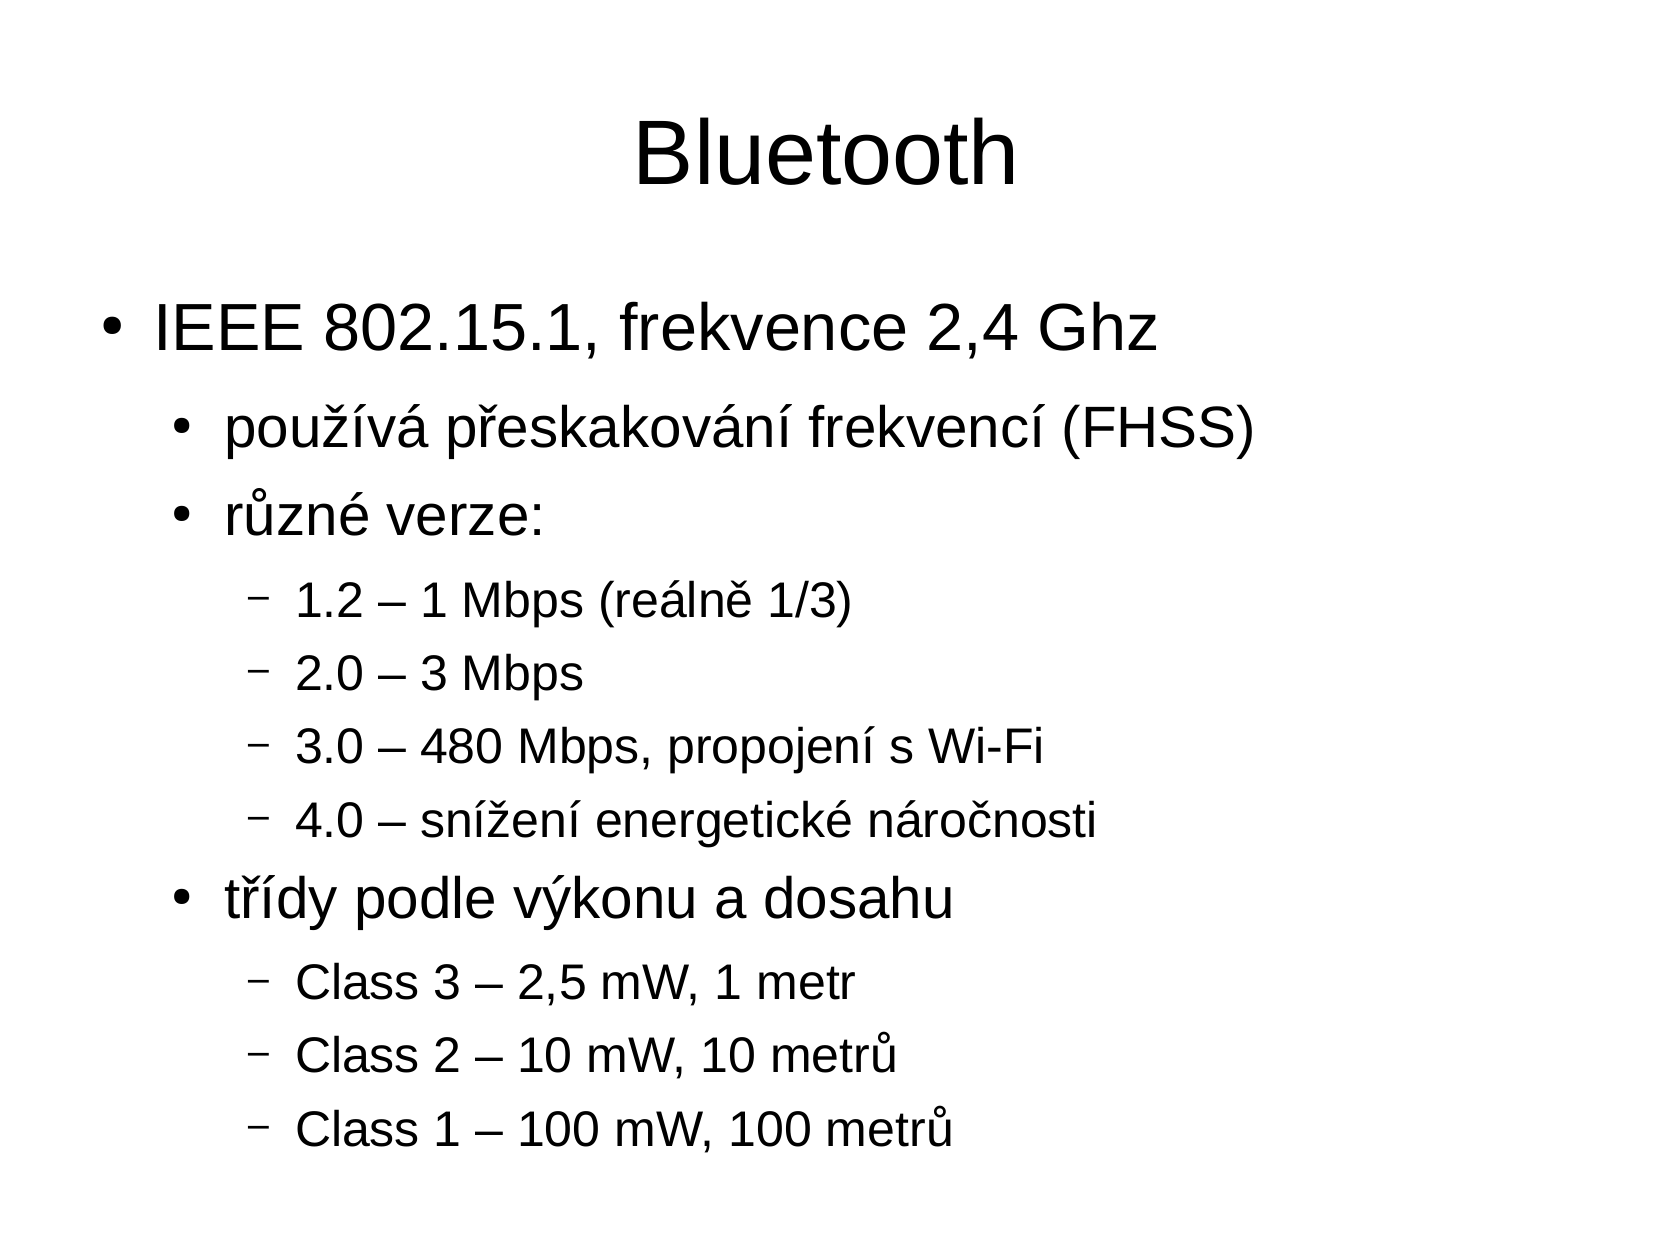

# Bluetooth
IEEE 802.15.1, frekvence 2,4 Ghz
používá přeskakování frekvencí (FHSS)
různé verze:
1.2 – 1 Mbps (reálně 1/3)
2.0 – 3 Mbps
3.0 – 480 Mbps, propojení s Wi-Fi
4.0 – snížení energetické náročnosti
třídy podle výkonu a dosahu
Class 3 – 2,5 mW, 1 metr
Class 2 – 10 mW, 10 metrů
Class 1 – 100 mW, 100 metrů